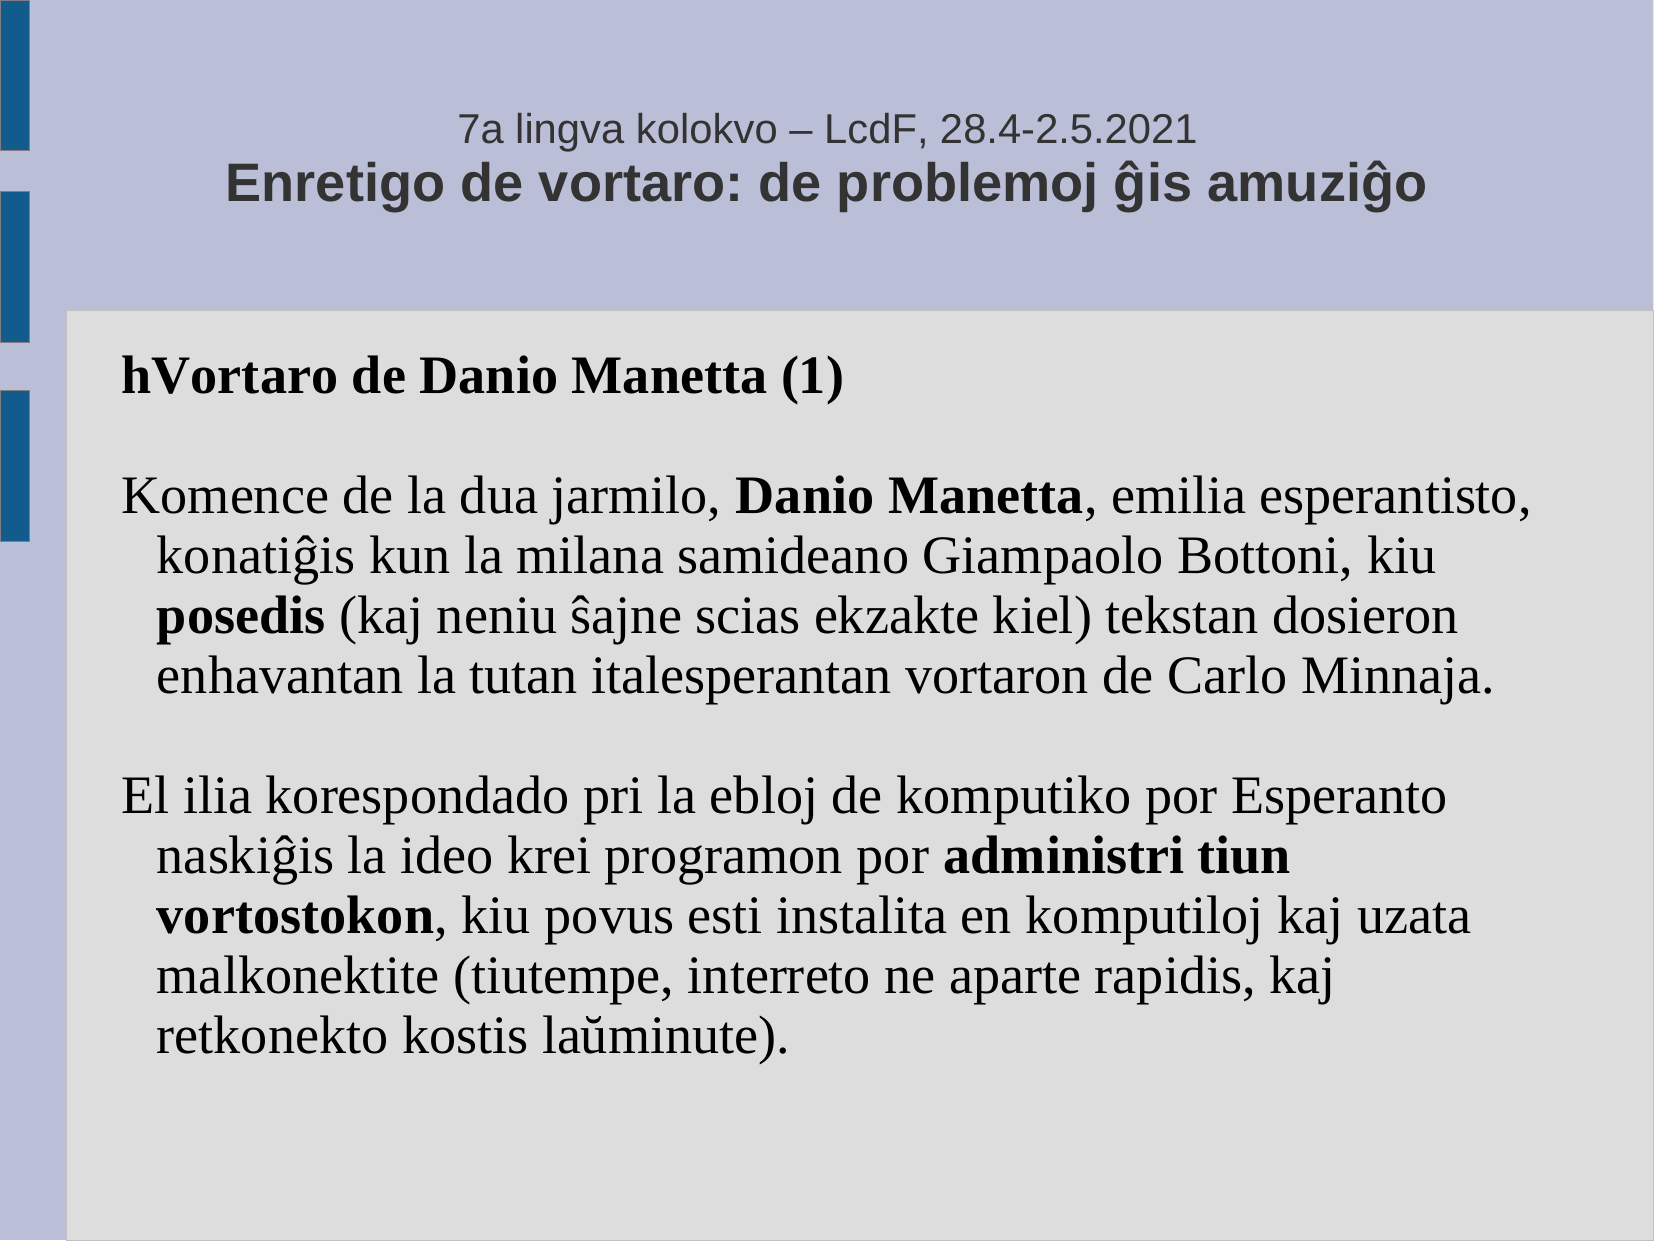

# 7a lingva kolokvo – LcdF, 28.4-2.5.2021 Enretigo de vortaro: de problemoj ĝis amuziĝo
hVortaro de Danio Manetta (1)
Komence de la dua jarmilo, Danio Manetta, emilia esperantisto, konatiĝis kun la milana samideano Giampaolo Bottoni, kiu posedis (kaj neniu ŝajne scias ekzakte kiel) tekstan dosieron enhavantan la tutan italesperantan vortaron de Carlo Minnaja.
El ilia korespondado pri la ebloj de komputiko por Esperanto naskiĝis la ideo krei programon por administri tiun vortostokon, kiu povus esti instalita en komputiloj kaj uzata malkonektite (tiutempe, interreto ne aparte rapidis, kaj retkonekto kostis laŭminute).